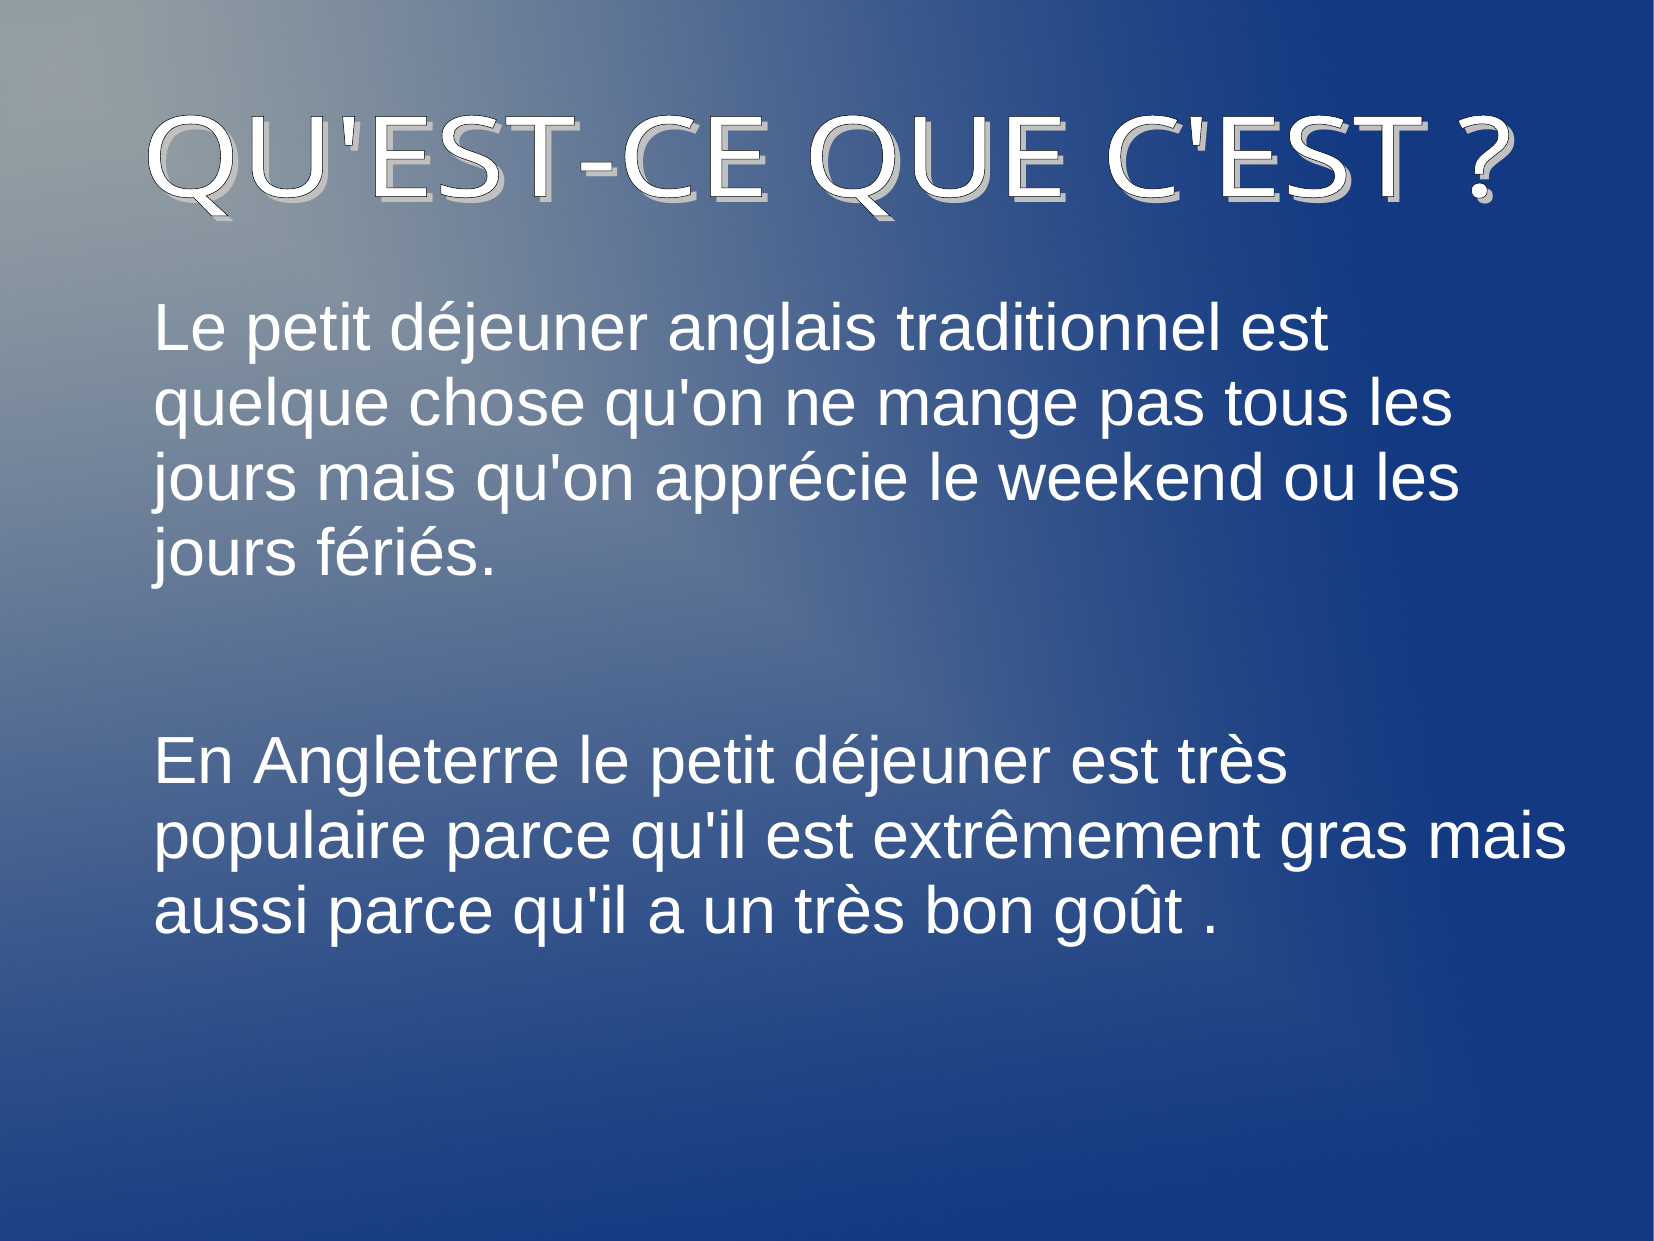

# QU'EST-CE QUE C'EST ?
Le petit déjeuner anglais traditionnel est quelque chose qu'on ne mange pas tous les jours mais qu'on apprécie le weekend ou les jours fériés.
En Angleterre le petit déjeuner est très populaire parce qu'il est extrêmement gras mais aussi parce qu'il a un très bon goût .